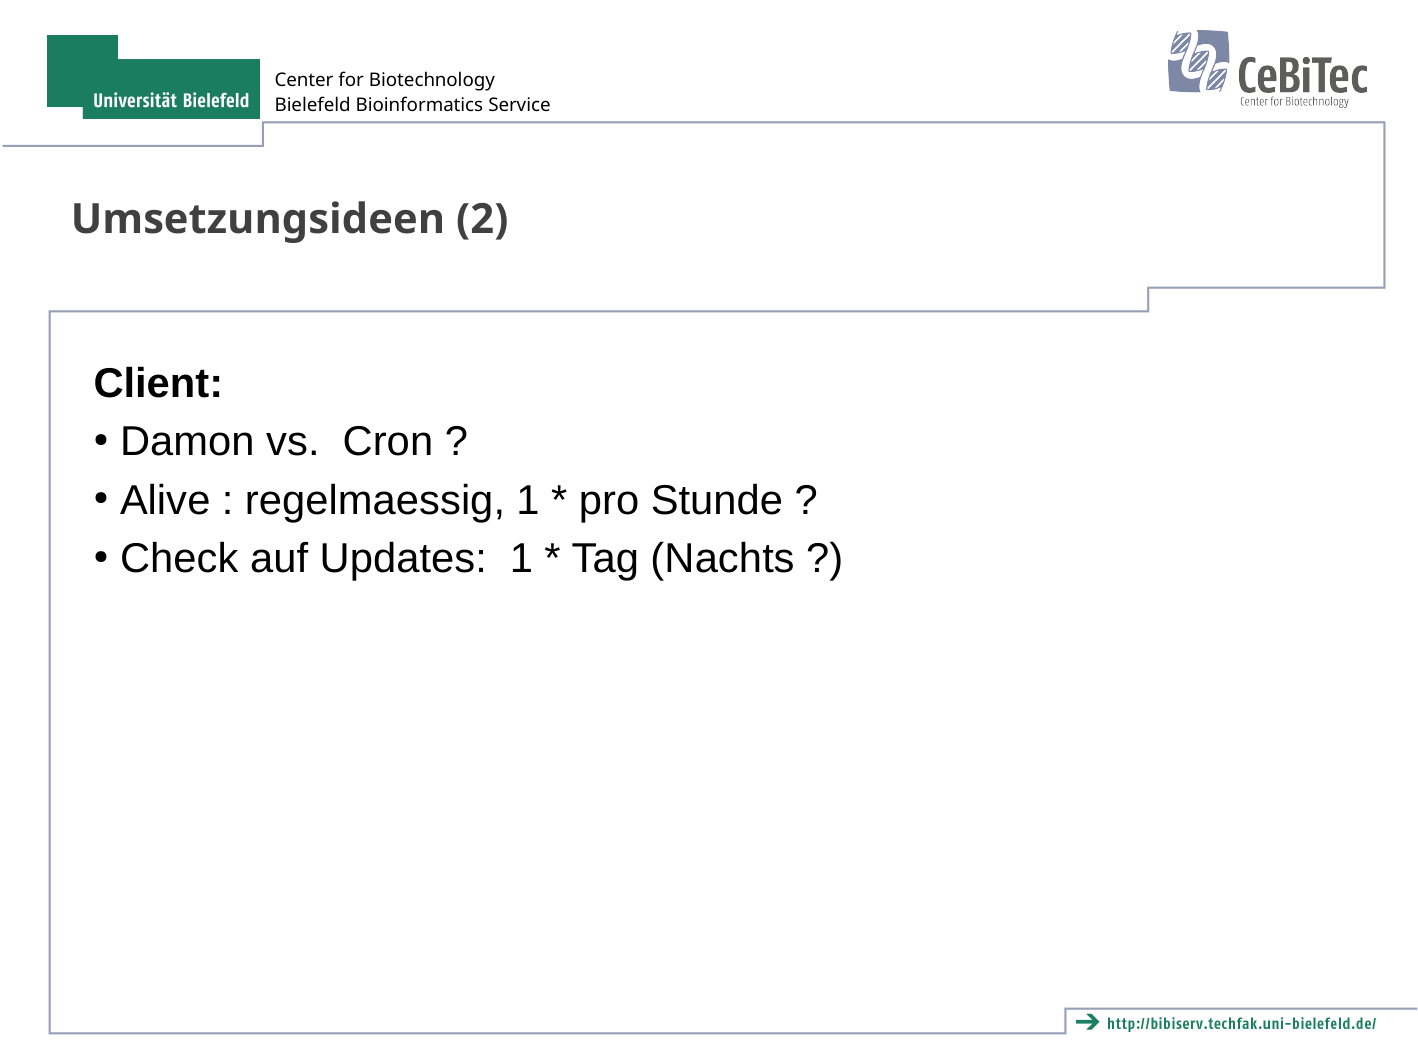

# Umsetzungsideen (2)
Client:
 Damon vs. Cron ?
 Alive : regelmaessig, 1 * pro Stunde ?
 Check auf Updates: 1 * Tag (Nachts ?)